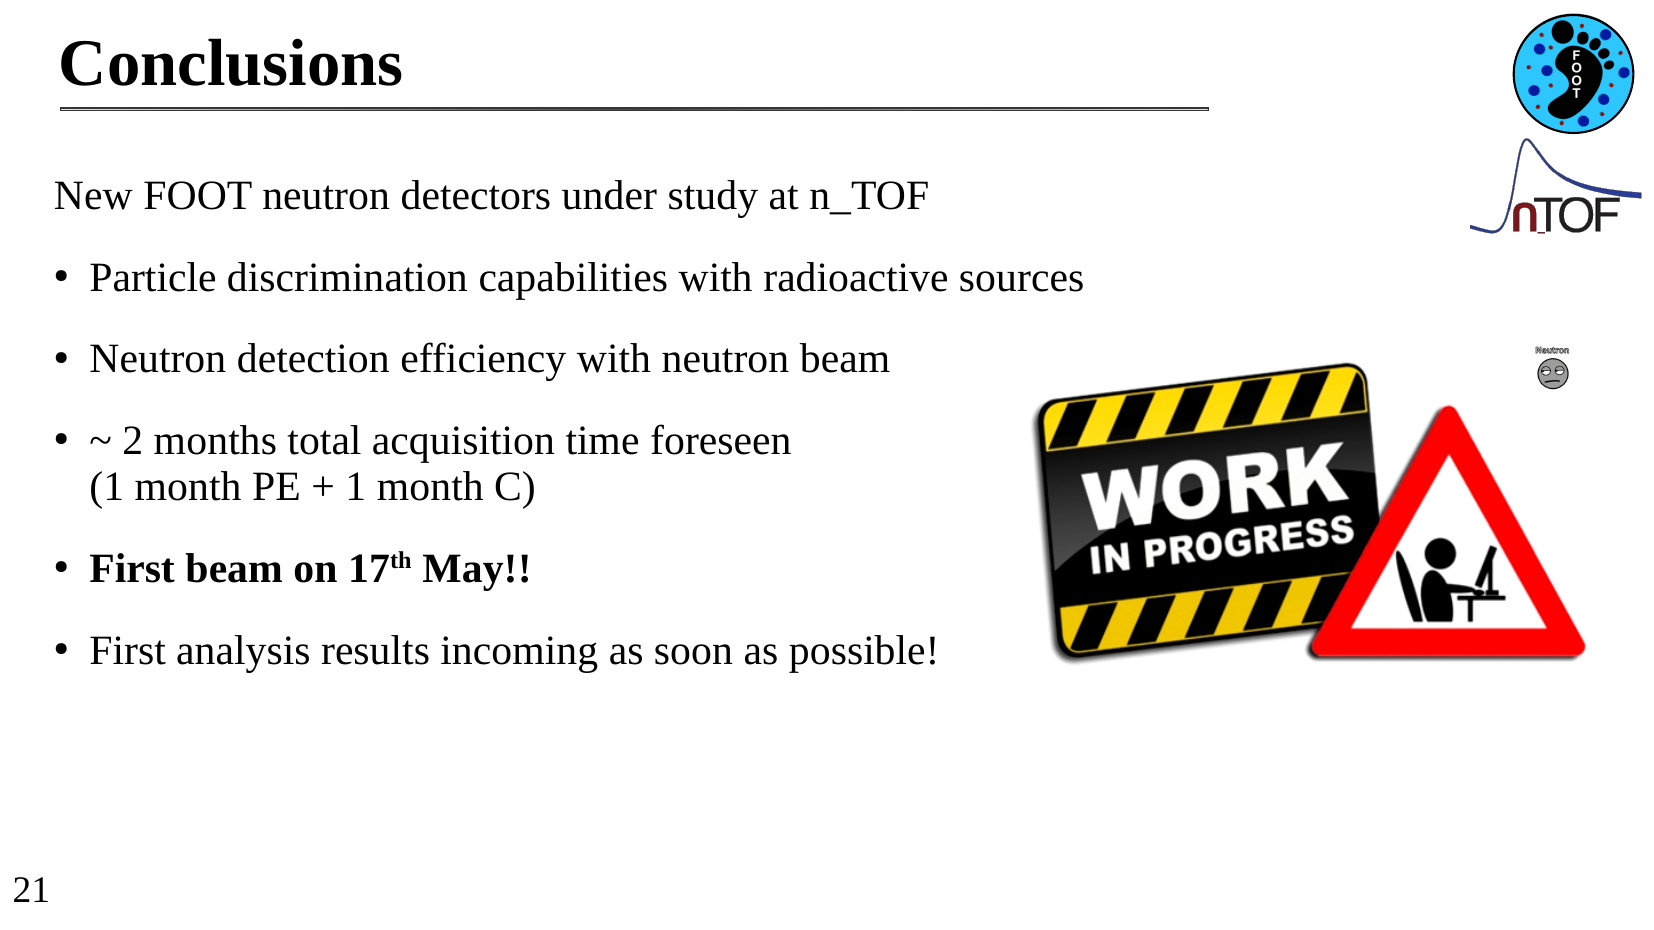

Conclusions
New FOOT neutron detectors under study at n_TOF
Particle discrimination capabilities with radioactive sources
Neutron detection efficiency with neutron beam
~ 2 months total acquisition time foreseen
(1 month PE + 1 month C)
First beam on 17th May!!
First analysis results incoming as soon as possible!
21